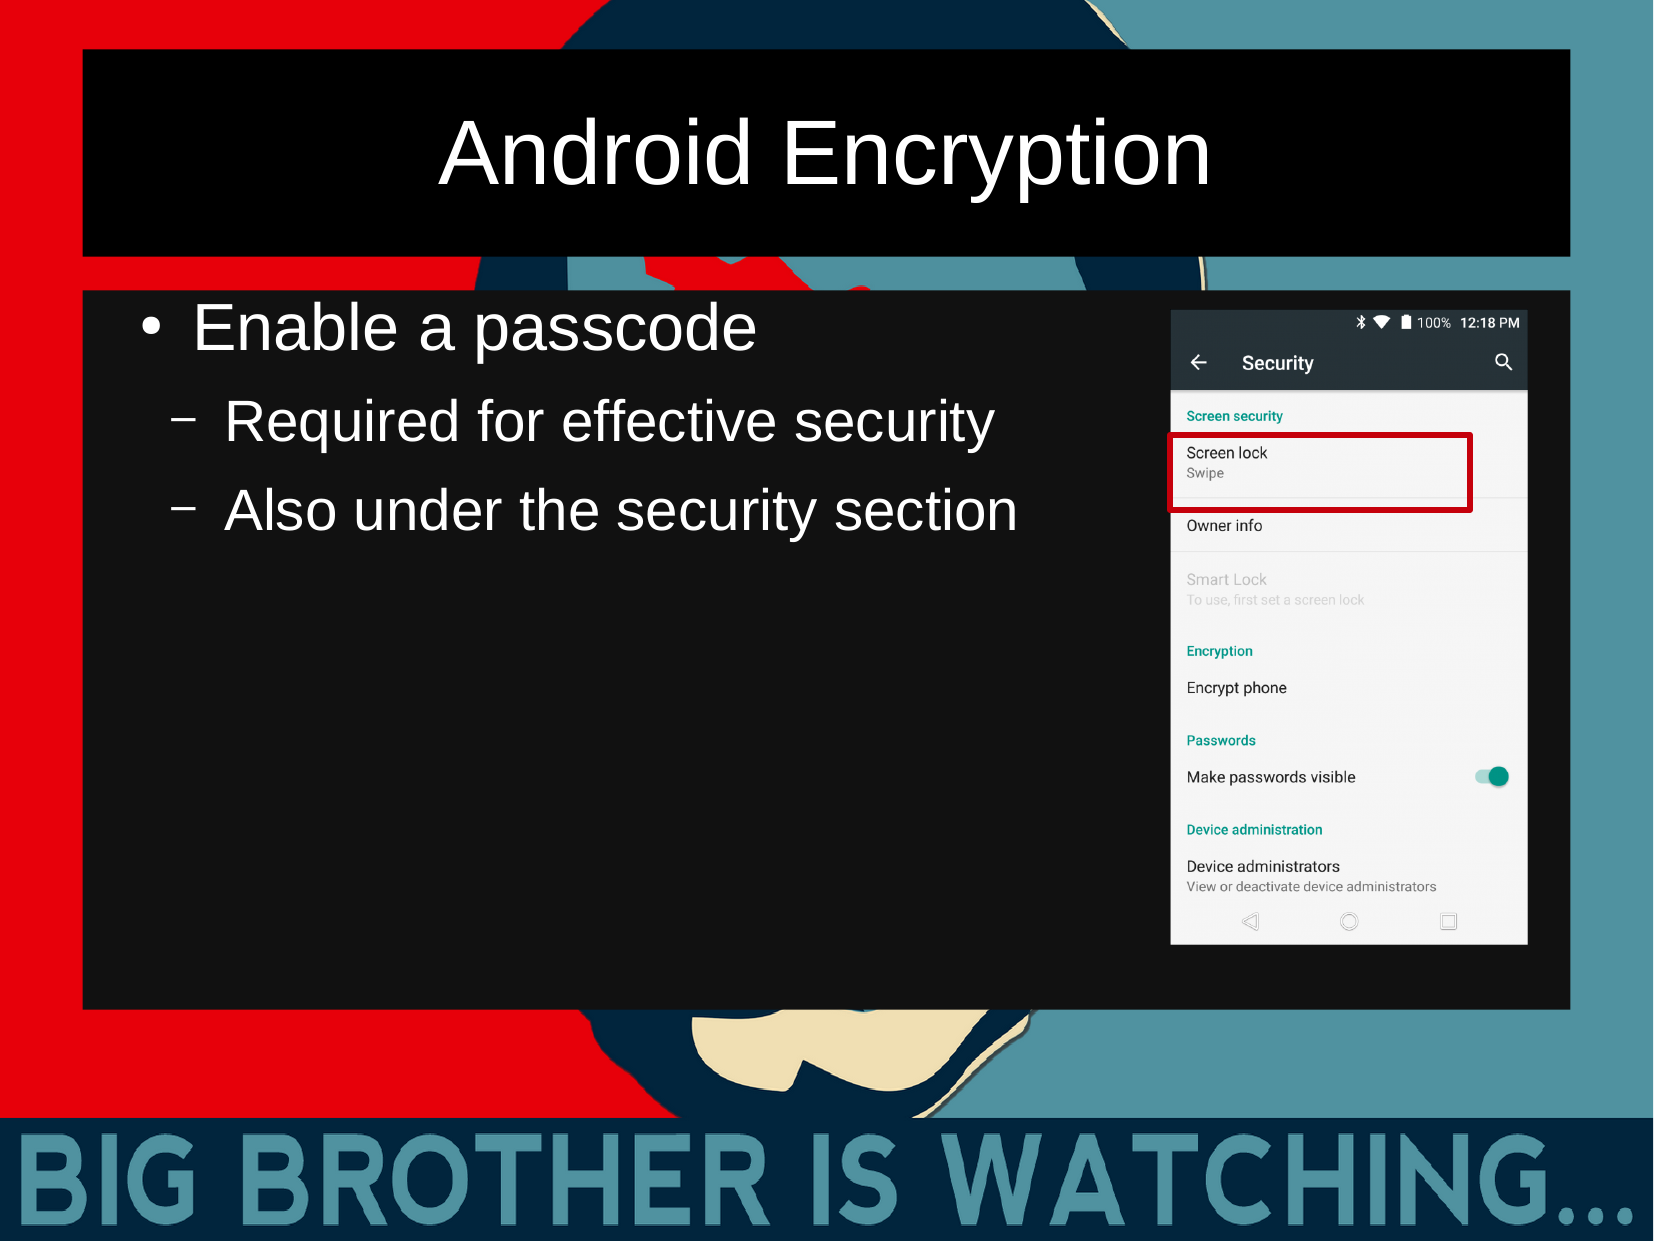

# Android Encryption
Enable a passcode
Required for effective security
Also under the security section